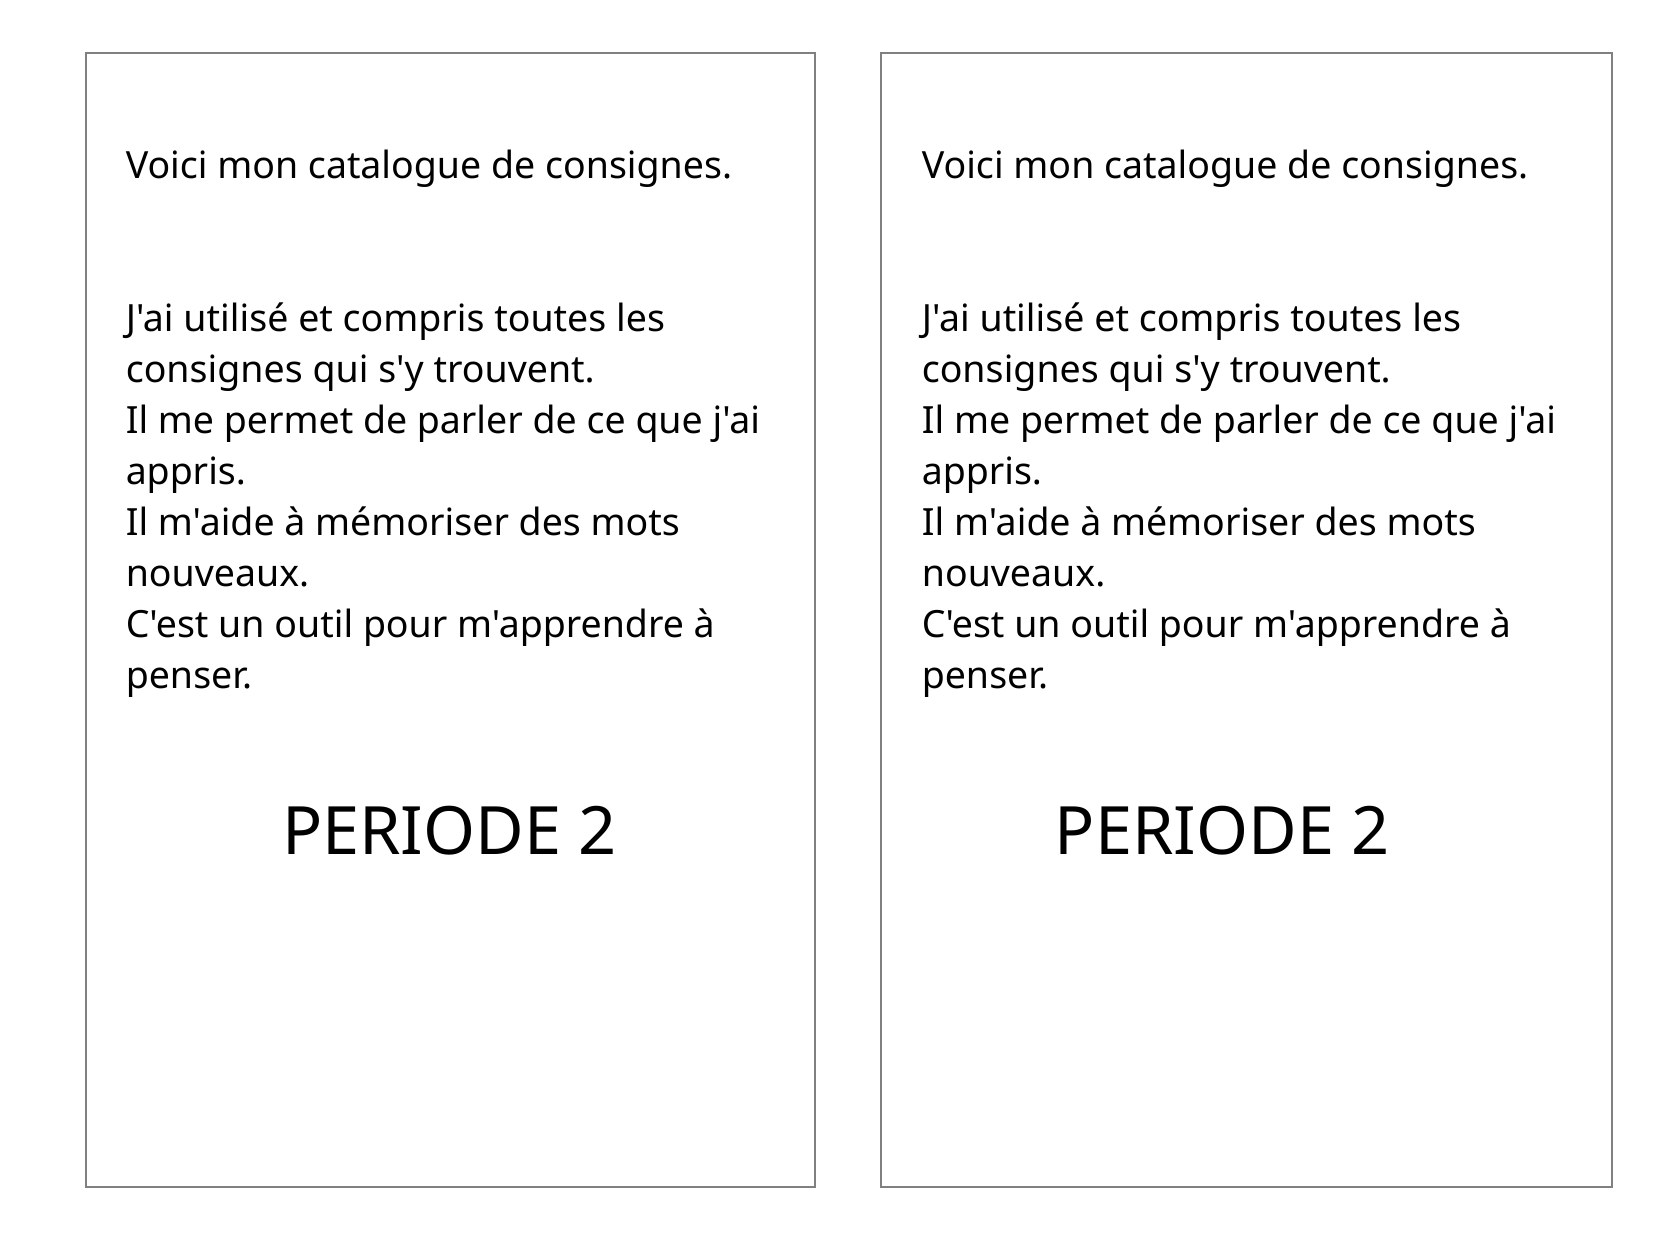

Voici mon catalogue de consignes.
J'ai utilisé et compris toutes les consignes qui s'y trouvent.
Il me permet de parler de ce que j'ai appris.
Il m'aide à mémoriser des mots nouveaux.
C'est un outil pour m'apprendre à penser.
Voici mon catalogue de consignes.
J'ai utilisé et compris toutes les consignes qui s'y trouvent.
Il me permet de parler de ce que j'ai appris.
Il m'aide à mémoriser des mots nouveaux.
C'est un outil pour m'apprendre à penser.
PERIODE 2
PERIODE 2